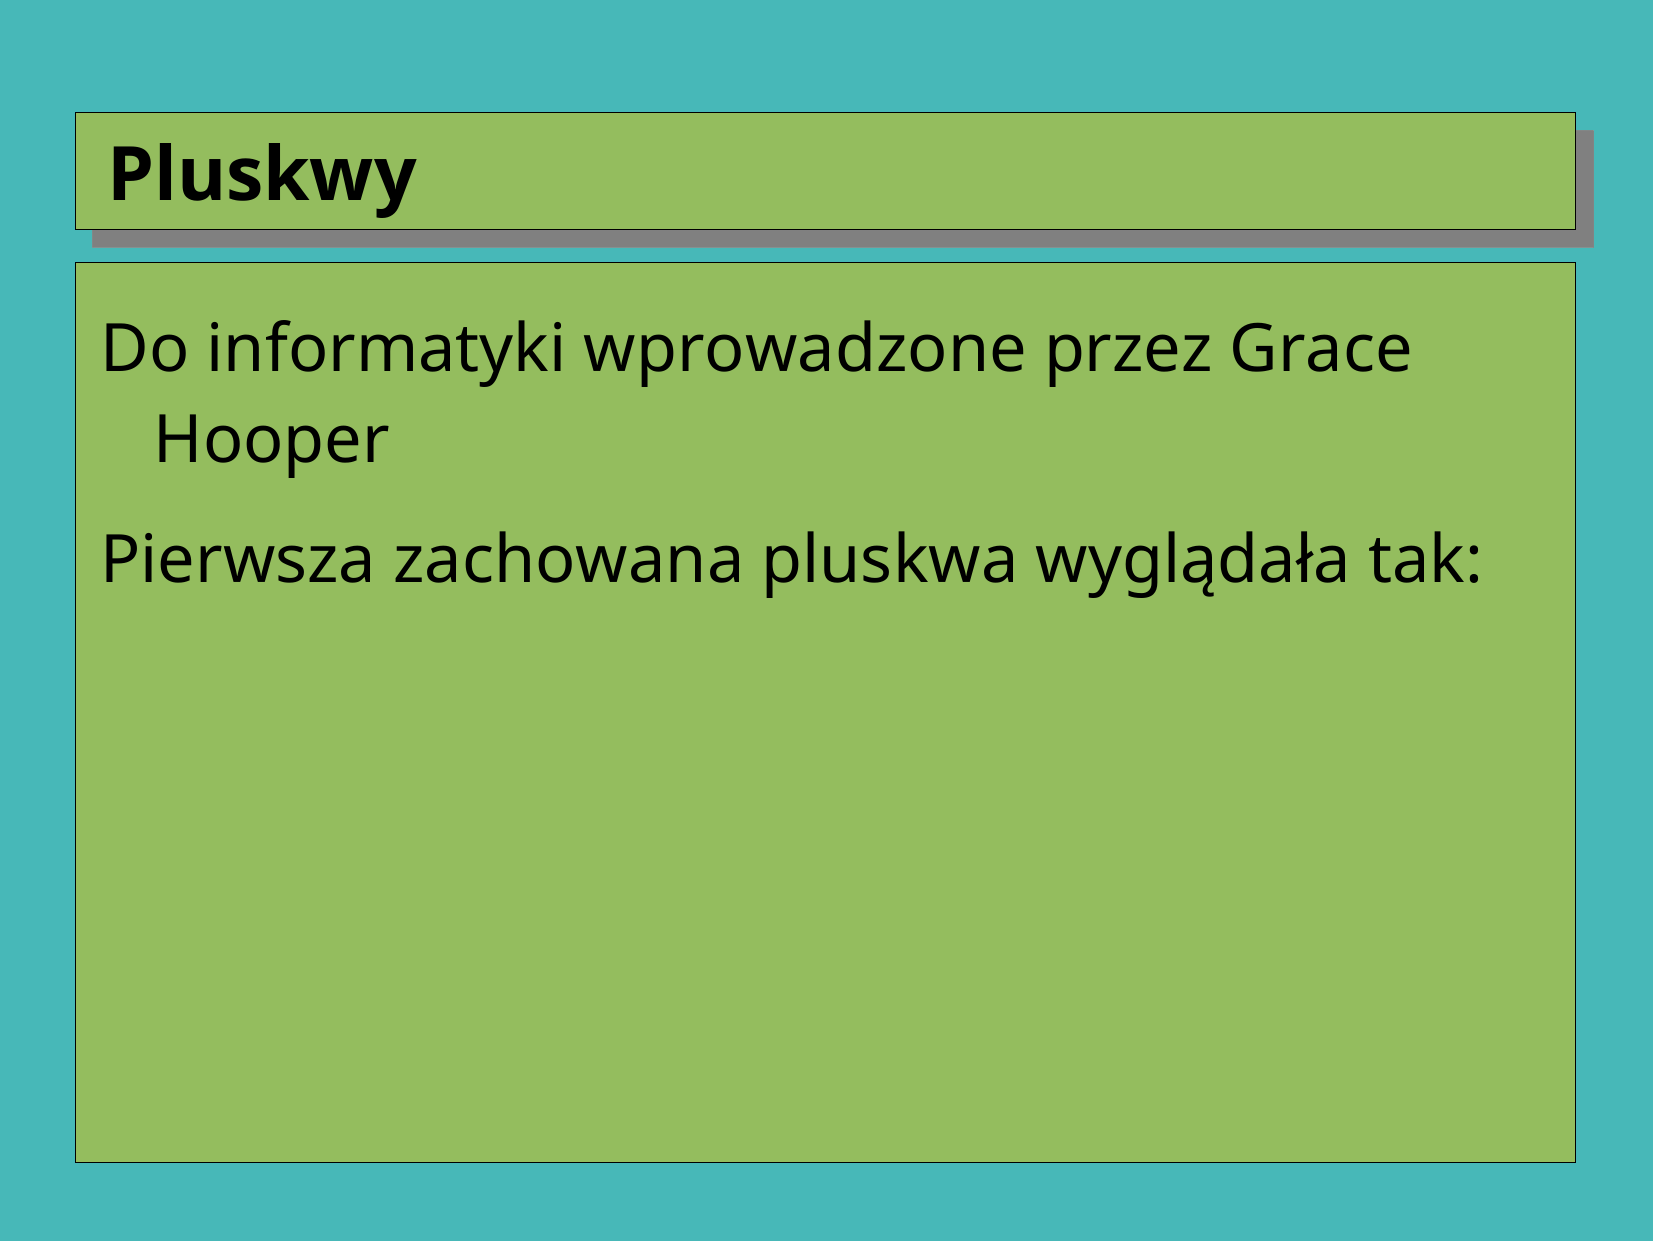

Pluskwy
# Do informatyki wprowadzone przez Grace Hooper
Pierwsza zachowana pluskwa wyglądała tak: